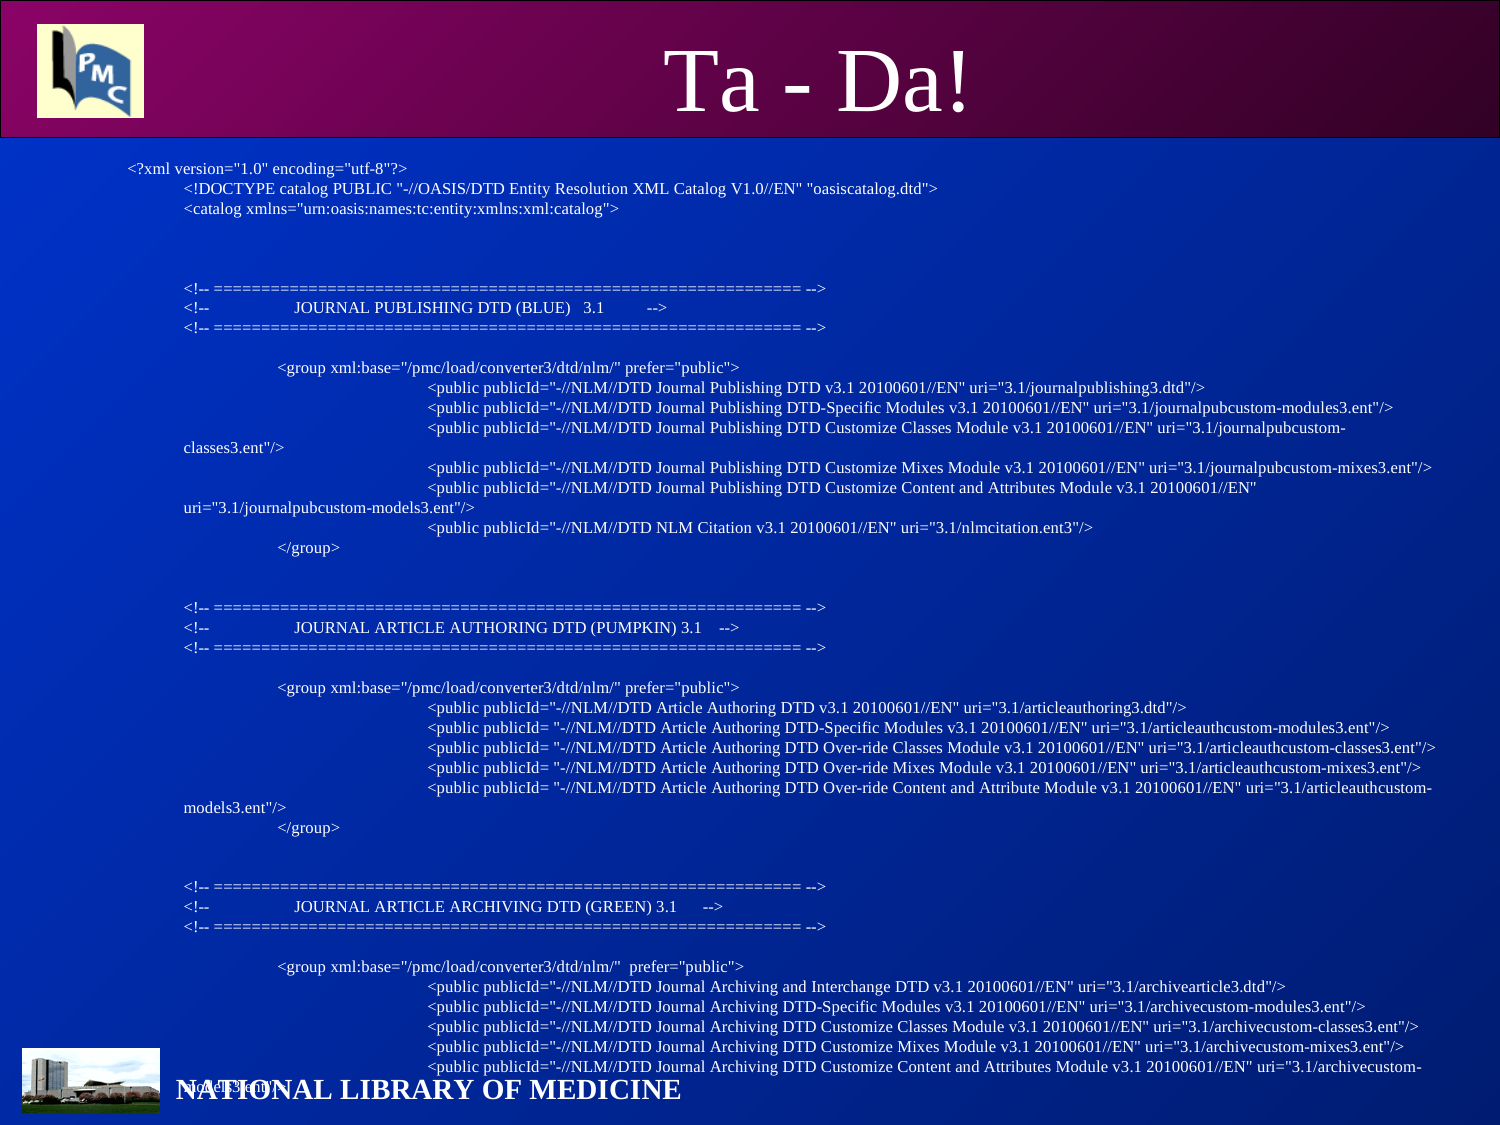

# Ta - Da!
<?xml version="1.0" encoding="utf-8"?>
<!DOCTYPE catalog PUBLIC "-//OASIS/DTD Entity Resolution XML Catalog V1.0//EN" "oasiscatalog.dtd">
<catalog xmlns="urn:oasis:names:tc:entity:xmlns:xml:catalog">
<!-- ============================================================== -->
<!-- JOURNAL PUBLISHING DTD (BLUE) 3.1 -->
<!-- ============================================================== -->
	<group xml:base="/pmc/load/converter3/dtd/nlm/" prefer="public">
		<public publicId="-//NLM//DTD Journal Publishing DTD v3.1 20100601//EN" uri="3.1/journalpublishing3.dtd"/>
		<public publicId="-//NLM//DTD Journal Publishing DTD-Specific Modules v3.1 20100601//EN" uri="3.1/journalpubcustom-modules3.ent"/>
		<public publicId="-//NLM//DTD Journal Publishing DTD Customize Classes Module v3.1 20100601//EN" uri="3.1/journalpubcustom-classes3.ent"/>
		<public publicId="-//NLM//DTD Journal Publishing DTD Customize Mixes Module v3.1 20100601//EN" uri="3.1/journalpubcustom-mixes3.ent"/>
		<public publicId="-//NLM//DTD Journal Publishing DTD Customize Content and Attributes Module v3.1 20100601//EN" uri="3.1/journalpubcustom-models3.ent"/>
		<public publicId="-//NLM//DTD NLM Citation v3.1 20100601//EN" uri="3.1/nlmcitation.ent3"/>
	</group>
<!-- ============================================================== -->
<!-- JOURNAL ARTICLE AUTHORING DTD (PUMPKIN) 3.1 -->
<!-- ============================================================== -->
	<group xml:base="/pmc/load/converter3/dtd/nlm/" prefer="public">
		<public publicId="-//NLM//DTD Article Authoring DTD v3.1 20100601//EN" uri="3.1/articleauthoring3.dtd"/>
		<public publicId= "-//NLM//DTD Article Authoring DTD-Specific Modules v3.1 20100601//EN" uri="3.1/articleauthcustom-modules3.ent"/>
		<public publicId= "-//NLM//DTD Article Authoring DTD Over-ride Classes Module v3.1 20100601//EN" uri="3.1/articleauthcustom-classes3.ent"/>
		<public publicId= "-//NLM//DTD Article Authoring DTD Over-ride Mixes Module v3.1 20100601//EN" uri="3.1/articleauthcustom-mixes3.ent"/>
		<public publicId= "-//NLM//DTD Article Authoring DTD Over-ride Content and Attribute Module v3.1 20100601//EN" uri="3.1/articleauthcustom-models3.ent"/>
	</group>
<!-- ============================================================== -->
<!-- JOURNAL ARTICLE ARCHIVING DTD (GREEN) 3.1 -->
<!-- ============================================================== -->
	<group xml:base="/pmc/load/converter3/dtd/nlm/" prefer="public">
		<public publicId="-//NLM//DTD Journal Archiving and Interchange DTD v3.1 20100601//EN" uri="3.1/archivearticle3.dtd"/>
		<public publicId="-//NLM//DTD Journal Archiving DTD-Specific Modules v3.1 20100601//EN" uri="3.1/archivecustom-modules3.ent"/>
		<public publicId="-//NLM//DTD Journal Archiving DTD Customize Classes Module v3.1 20100601//EN" uri="3.1/archivecustom-classes3.ent"/>
		<public publicId="-//NLM//DTD Journal Archiving DTD Customize Mixes Module v3.1 20100601//EN" uri="3.1/archivecustom-mixes3.ent"/>
		<public publicId="-//NLM//DTD Journal Archiving DTD Customize Content and Attributes Module v3.1 20100601//EN" uri="3.1/archivecustom-models3.ent"/>